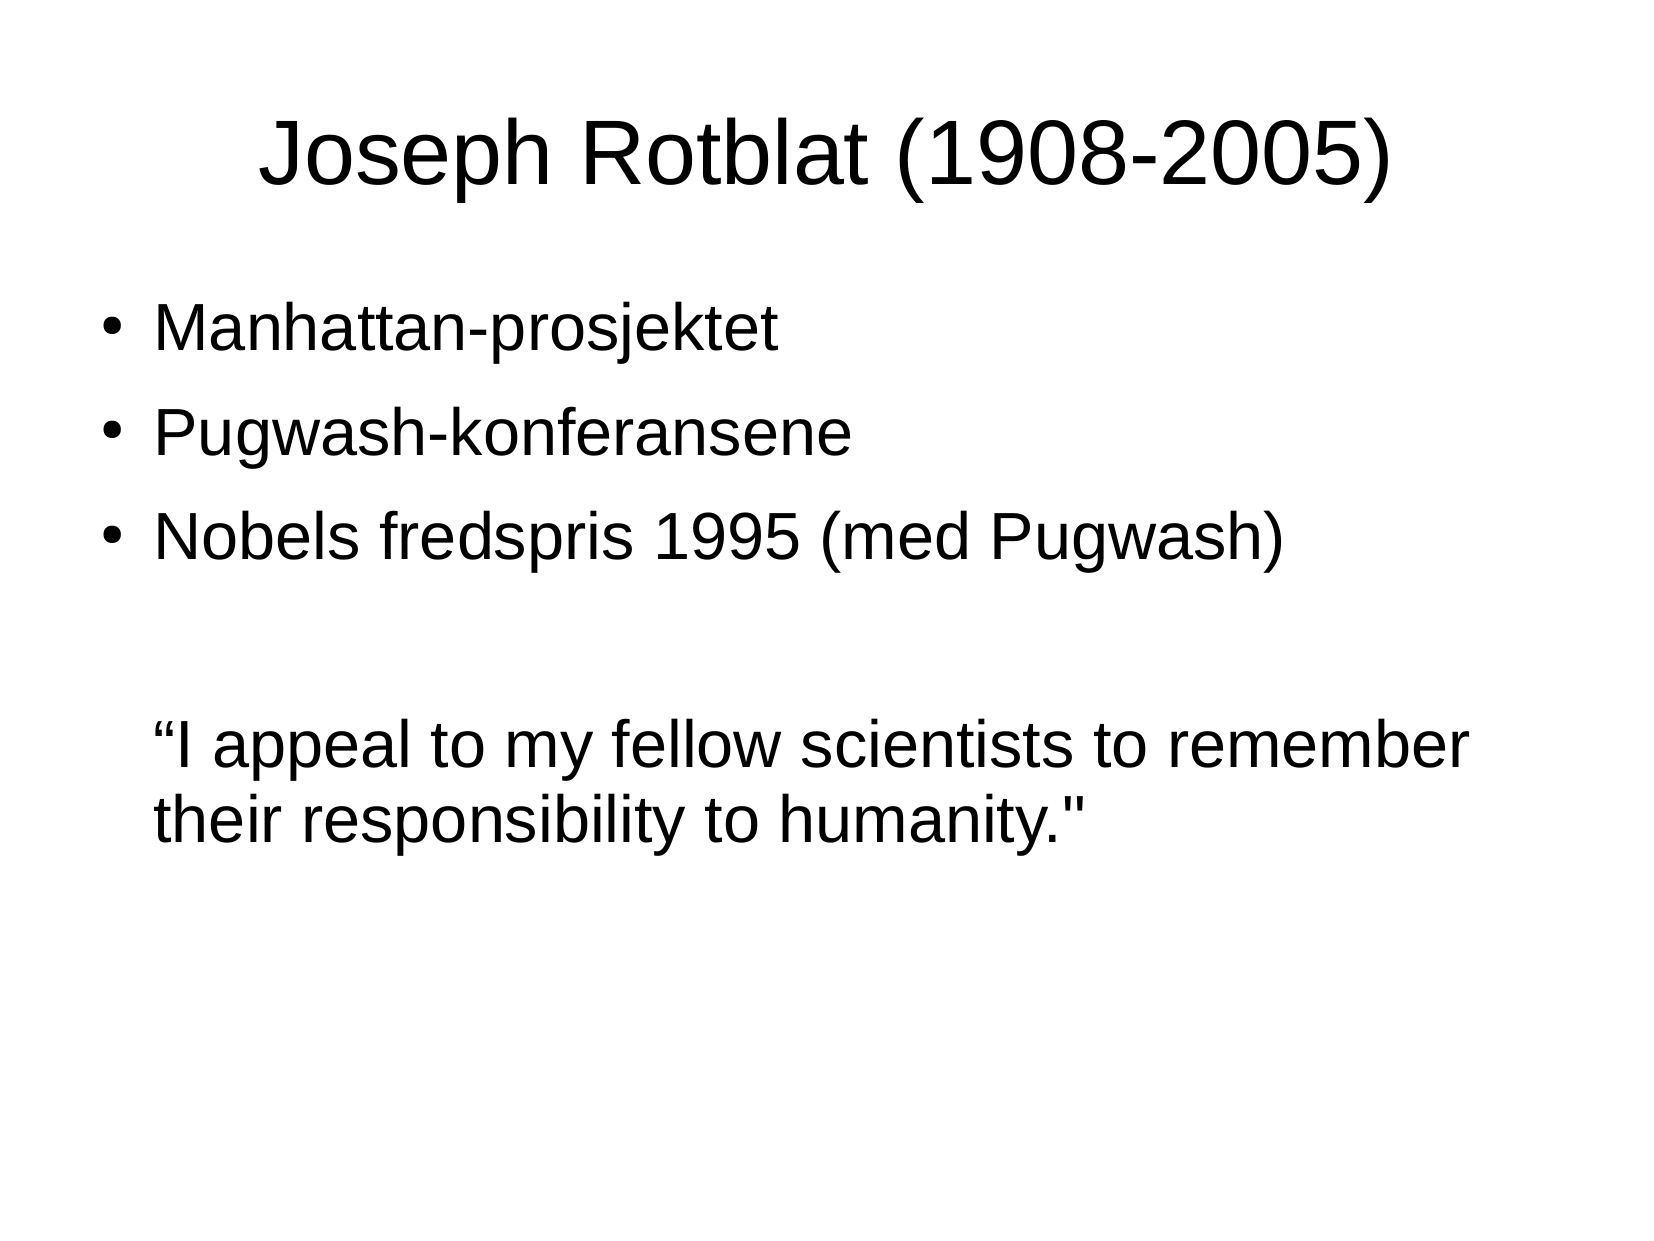

# Joseph Rotblat (1908-2005)
Manhattan-prosjektet
Pugwash-konferansene
Nobels fredspris 1995 (med Pugwash)
“I appeal to my fellow scientists to remember their responsibility to humanity."